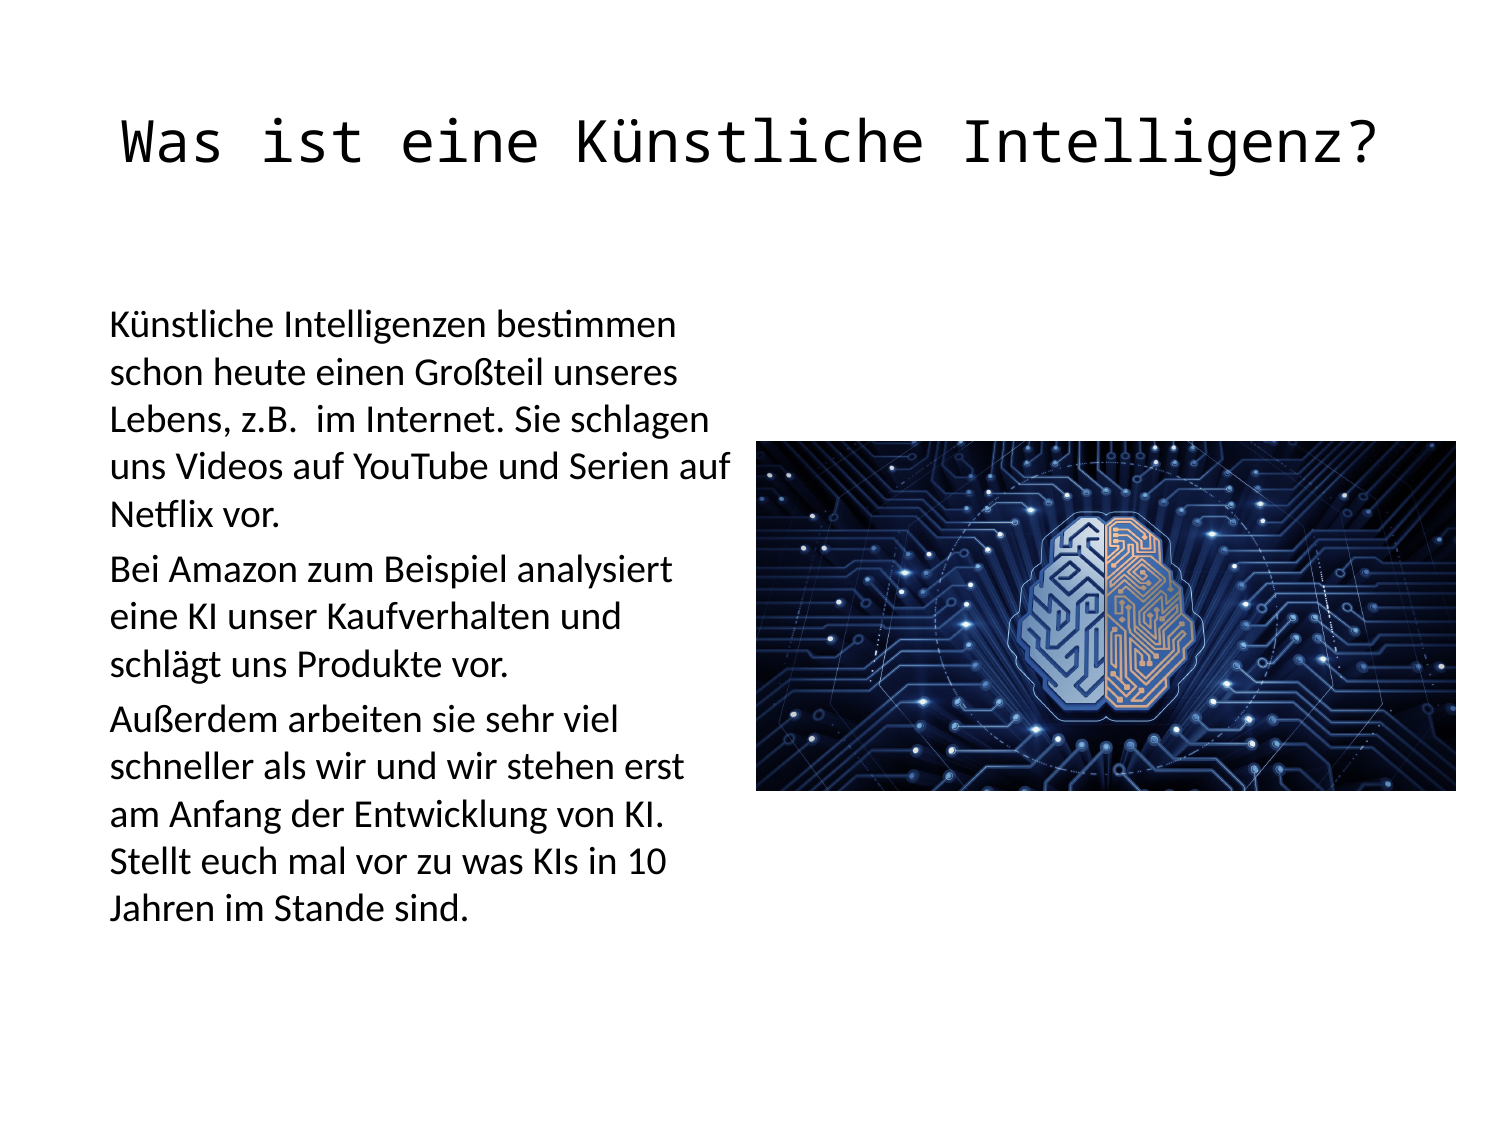

# Was ist eine Künstliche Intelligenz?
Künstliche Intelligenzen bestimmen schon heute einen Großteil unseres Lebens, z.B. im Internet. Sie schlagen uns Videos auf YouTube und Serien auf Netflix vor.
Bei Amazon zum Beispiel analysiert eine KI unser Kaufverhalten und schlägt uns Produkte vor.
Außerdem arbeiten sie sehr viel schneller als wir und wir stehen erst am Anfang der Entwicklung von KI. Stellt euch mal vor zu was KIs in 10 Jahren im Stande sind.